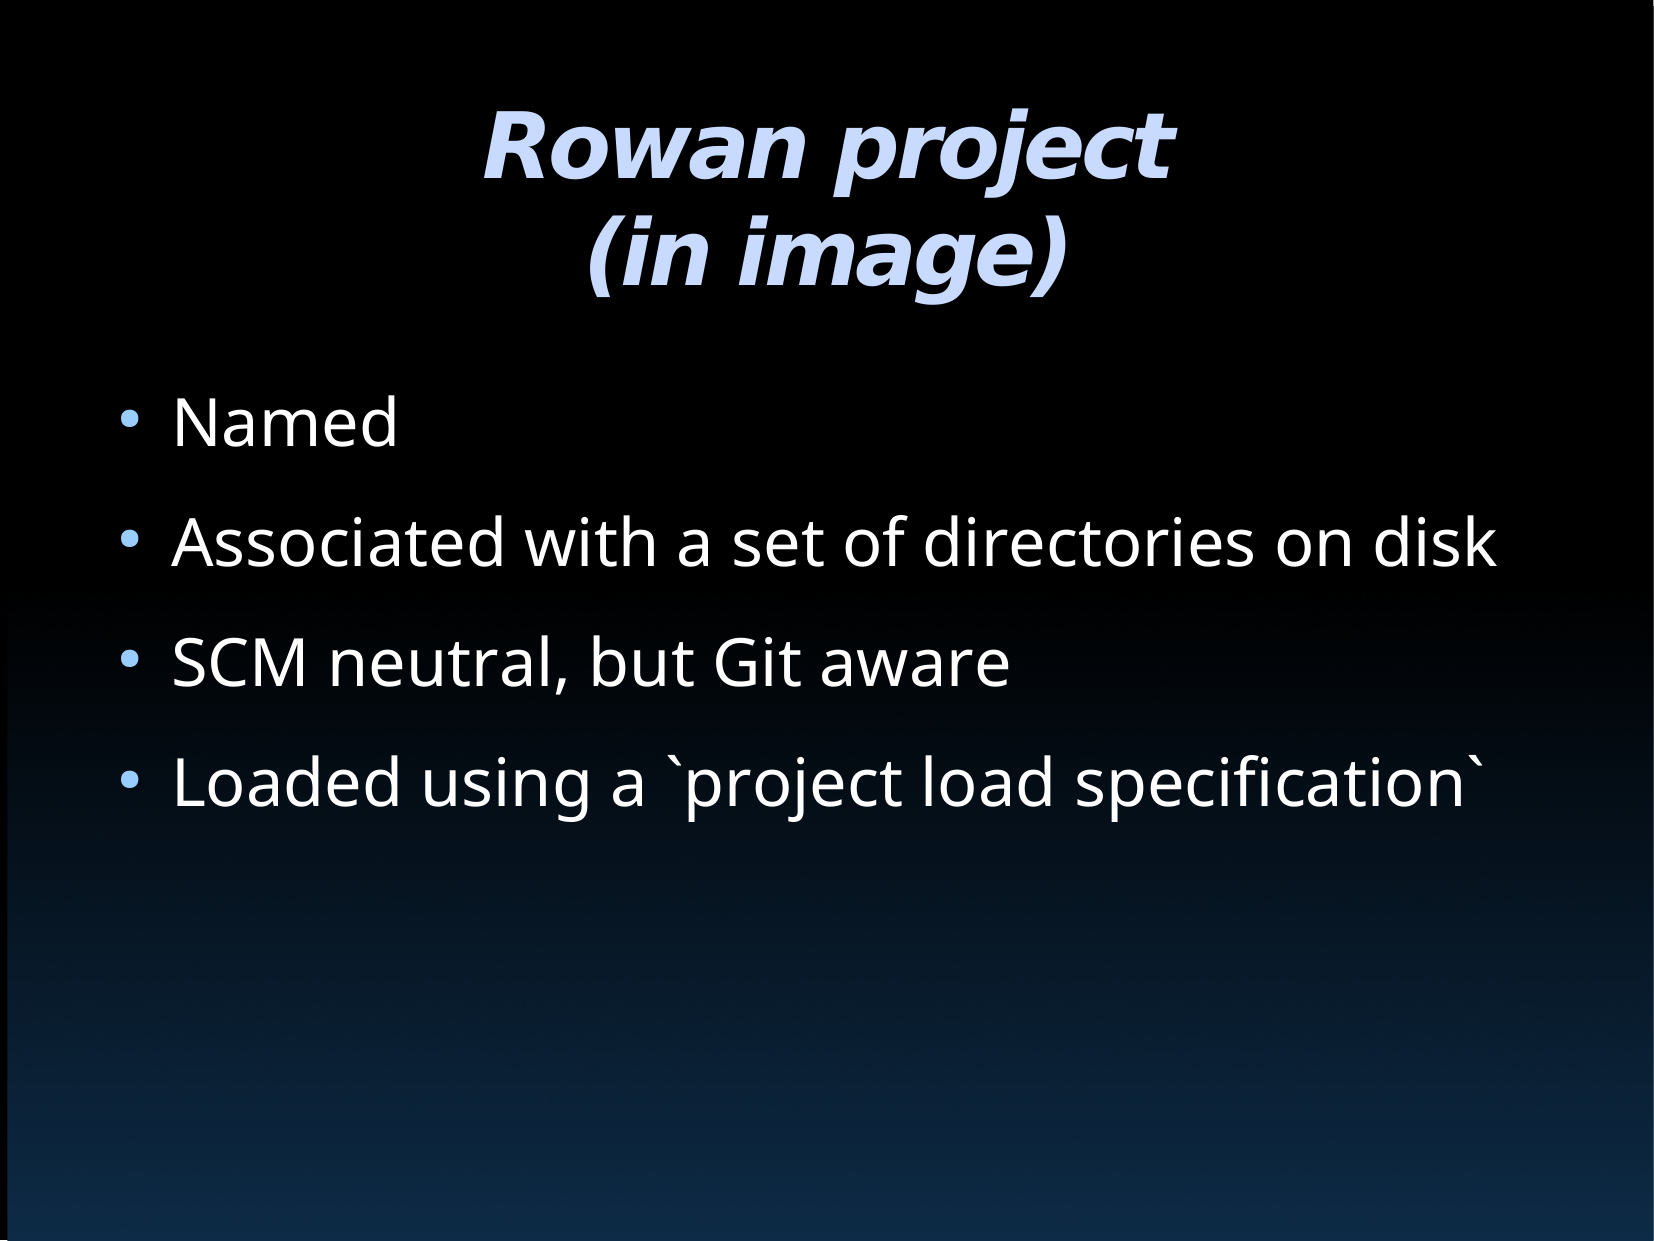

# Rowan project (in image)
Named
Associated with a set of directories on disk
SCM neutral, but Git aware
Loaded using a `project load specification`